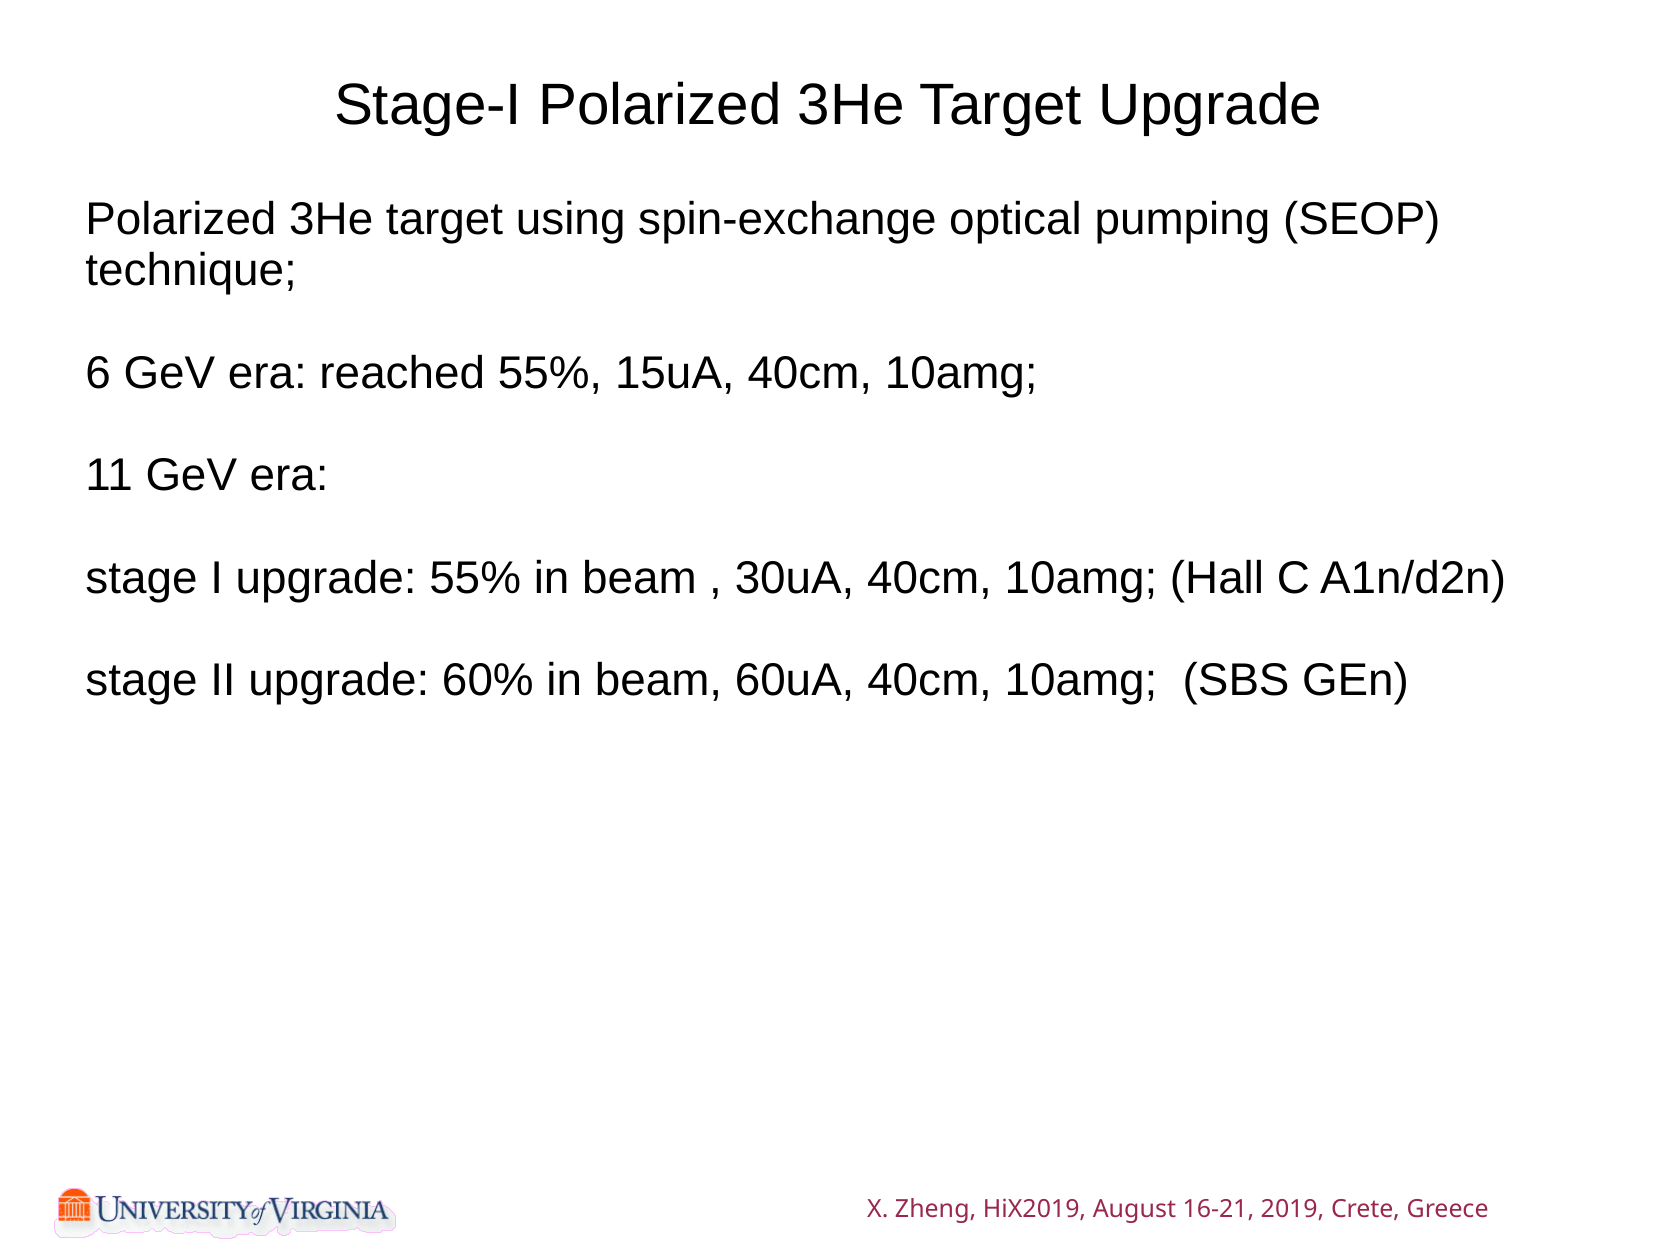

# Stage-I Polarized 3He Target Upgrade
Polarized 3He target using spin-exchange optical pumping (SEOP) technique;
6 GeV era: reached 55%, 15uA, 40cm, 10amg;
11 GeV era:
stage I upgrade: 55% in beam , 30uA, 40cm, 10amg; (Hall C A1n/d2n)
stage II upgrade: 60% in beam, 60uA, 40cm, 10amg; (SBS GEn)